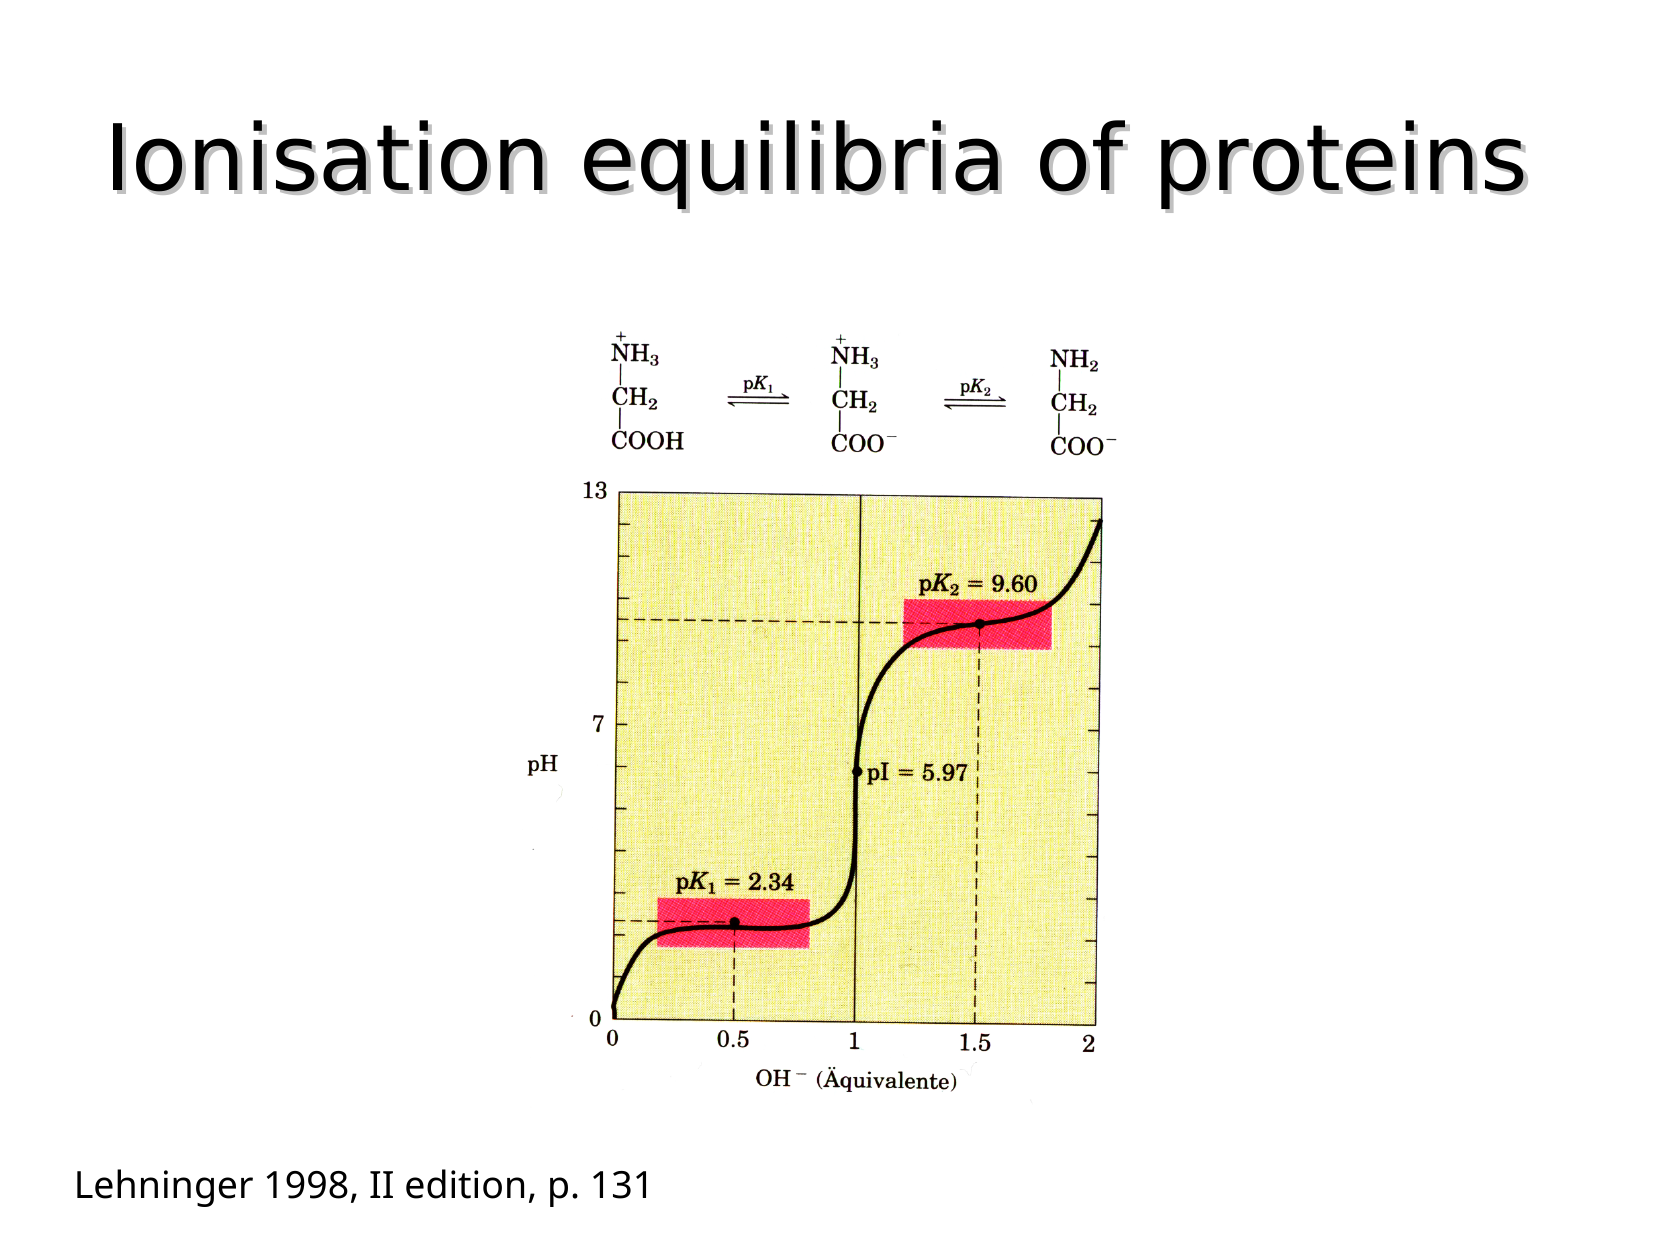

# Ionisation equilibria of proteins
Lehninger 1998, II edition, p. 131